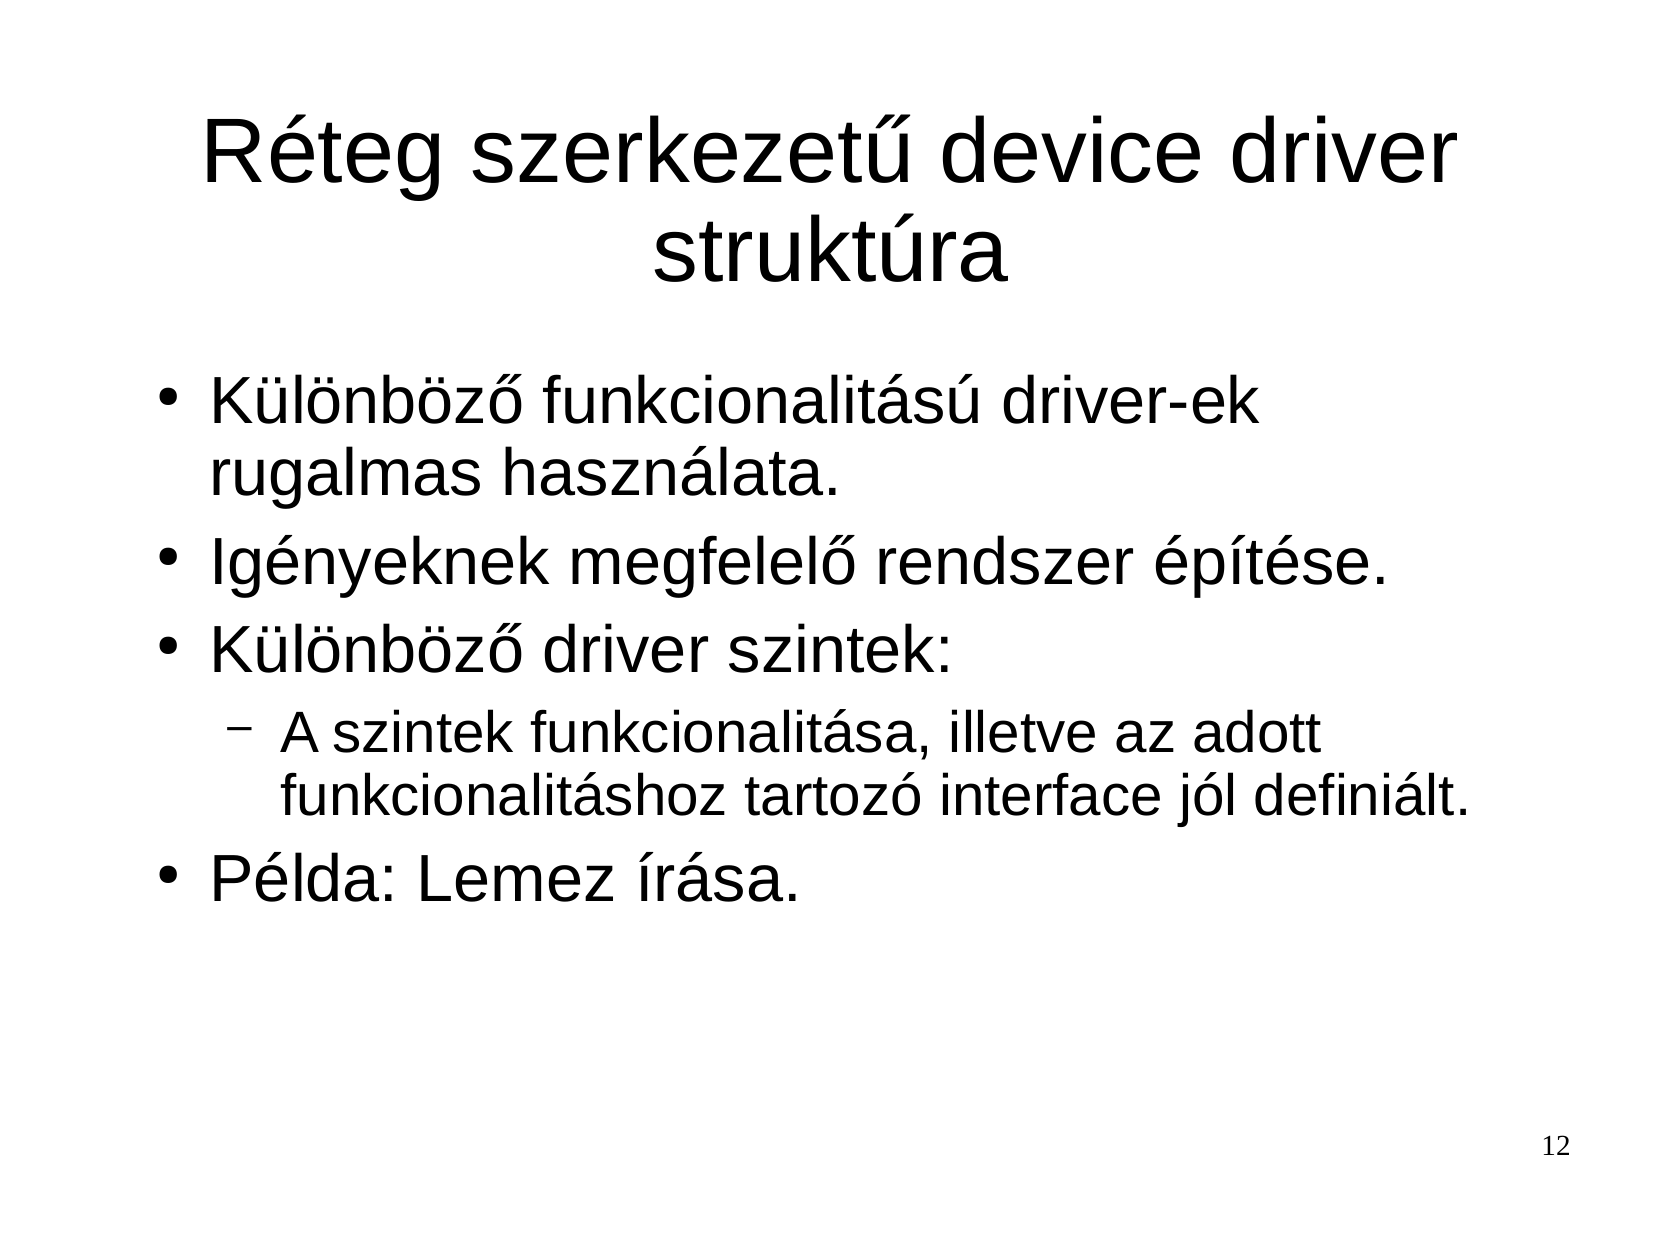

# Réteg szerkezetű device driver struktúra
Különböző funkcionalitású driver-ek rugalmas használata.
Igényeknek megfelelő rendszer építése.
Különböző driver szintek:
A szintek funkcionalitása, illetve az adott funkcionalitáshoz tartozó interface jól definiált.
Példa: Lemez írása.
12